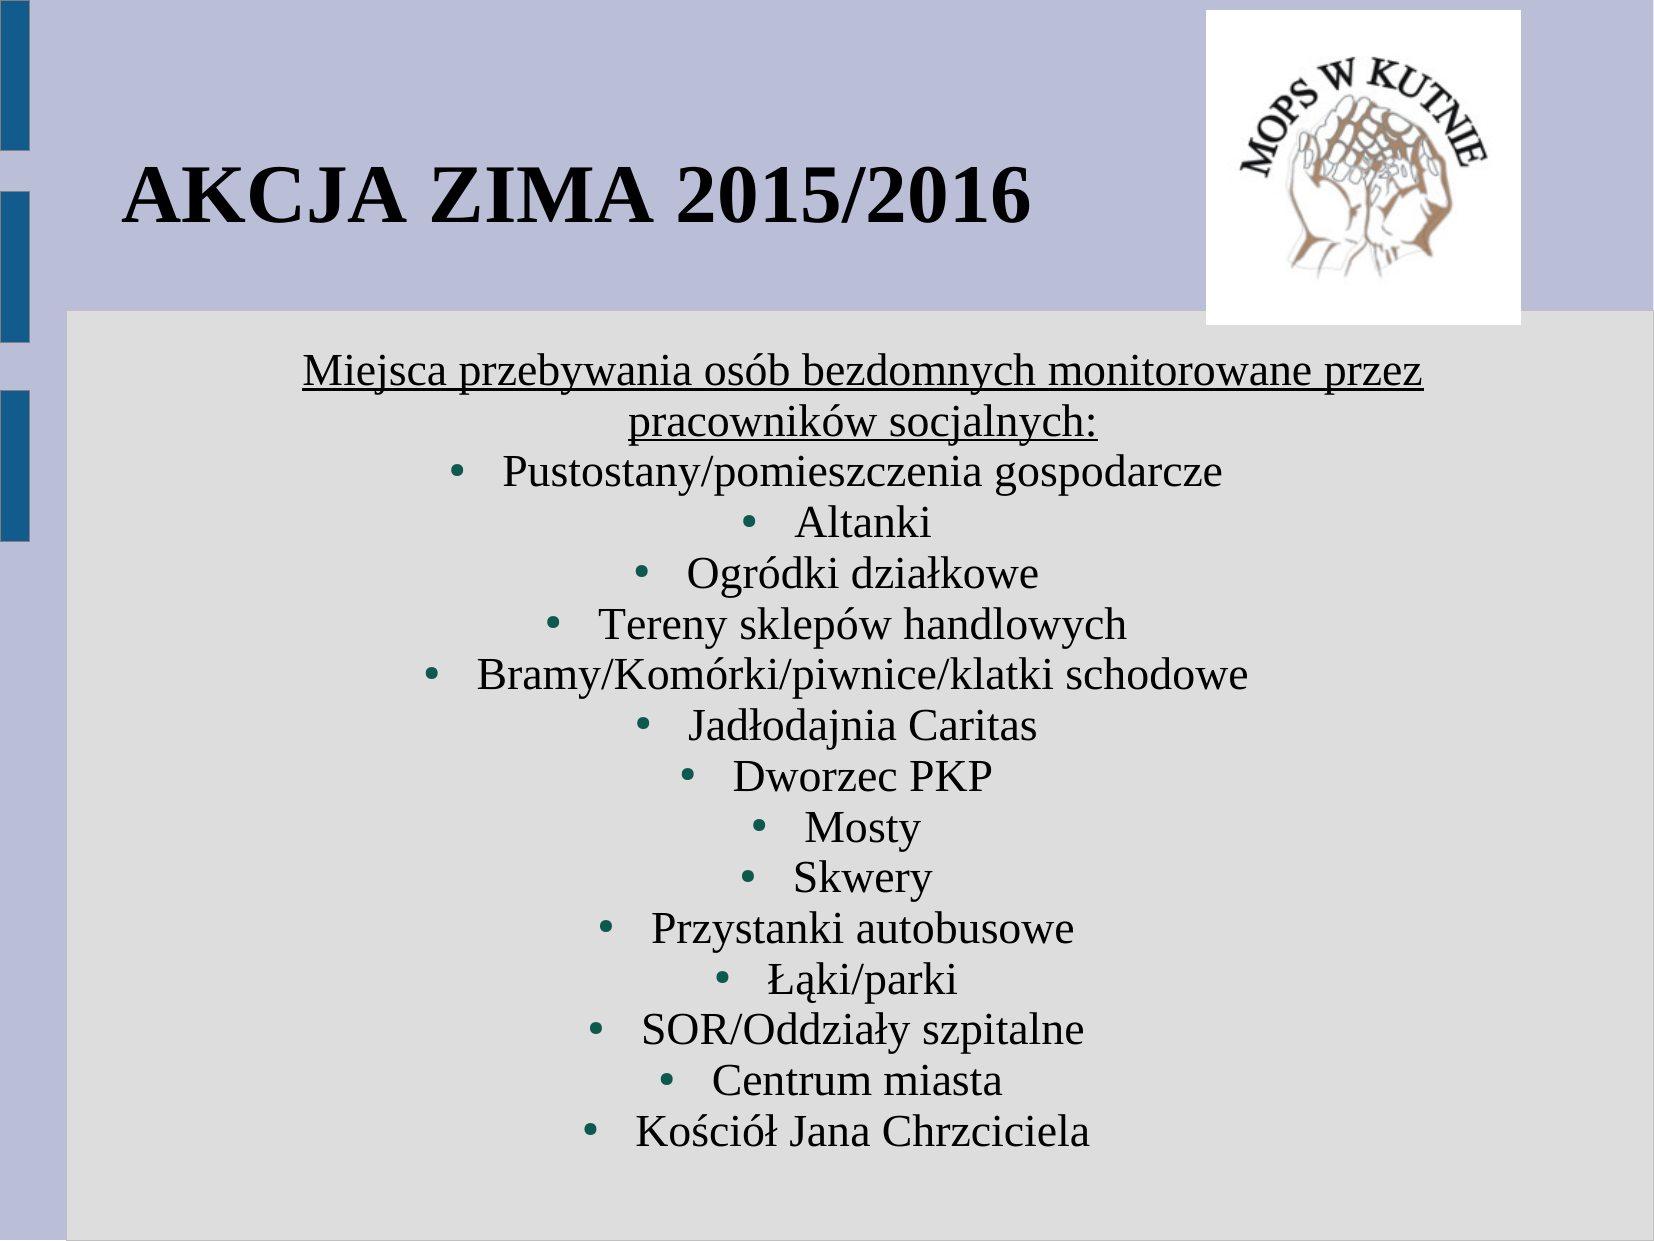

# AKCJA ZIMA 2015/2016
Miejsca przebywania osób bezdomnych monitorowane przez pracowników socjalnych:
Pustostany/pomieszczenia gospodarcze
Altanki
Ogródki działkowe
Tereny sklepów handlowych
Bramy/Komórki/piwnice/klatki schodowe
Jadłodajnia Caritas
Dworzec PKP
Mosty
Skwery
Przystanki autobusowe
Łąki/parki
SOR/Oddziały szpitalne
Centrum miasta
Kościół Jana Chrzciciela